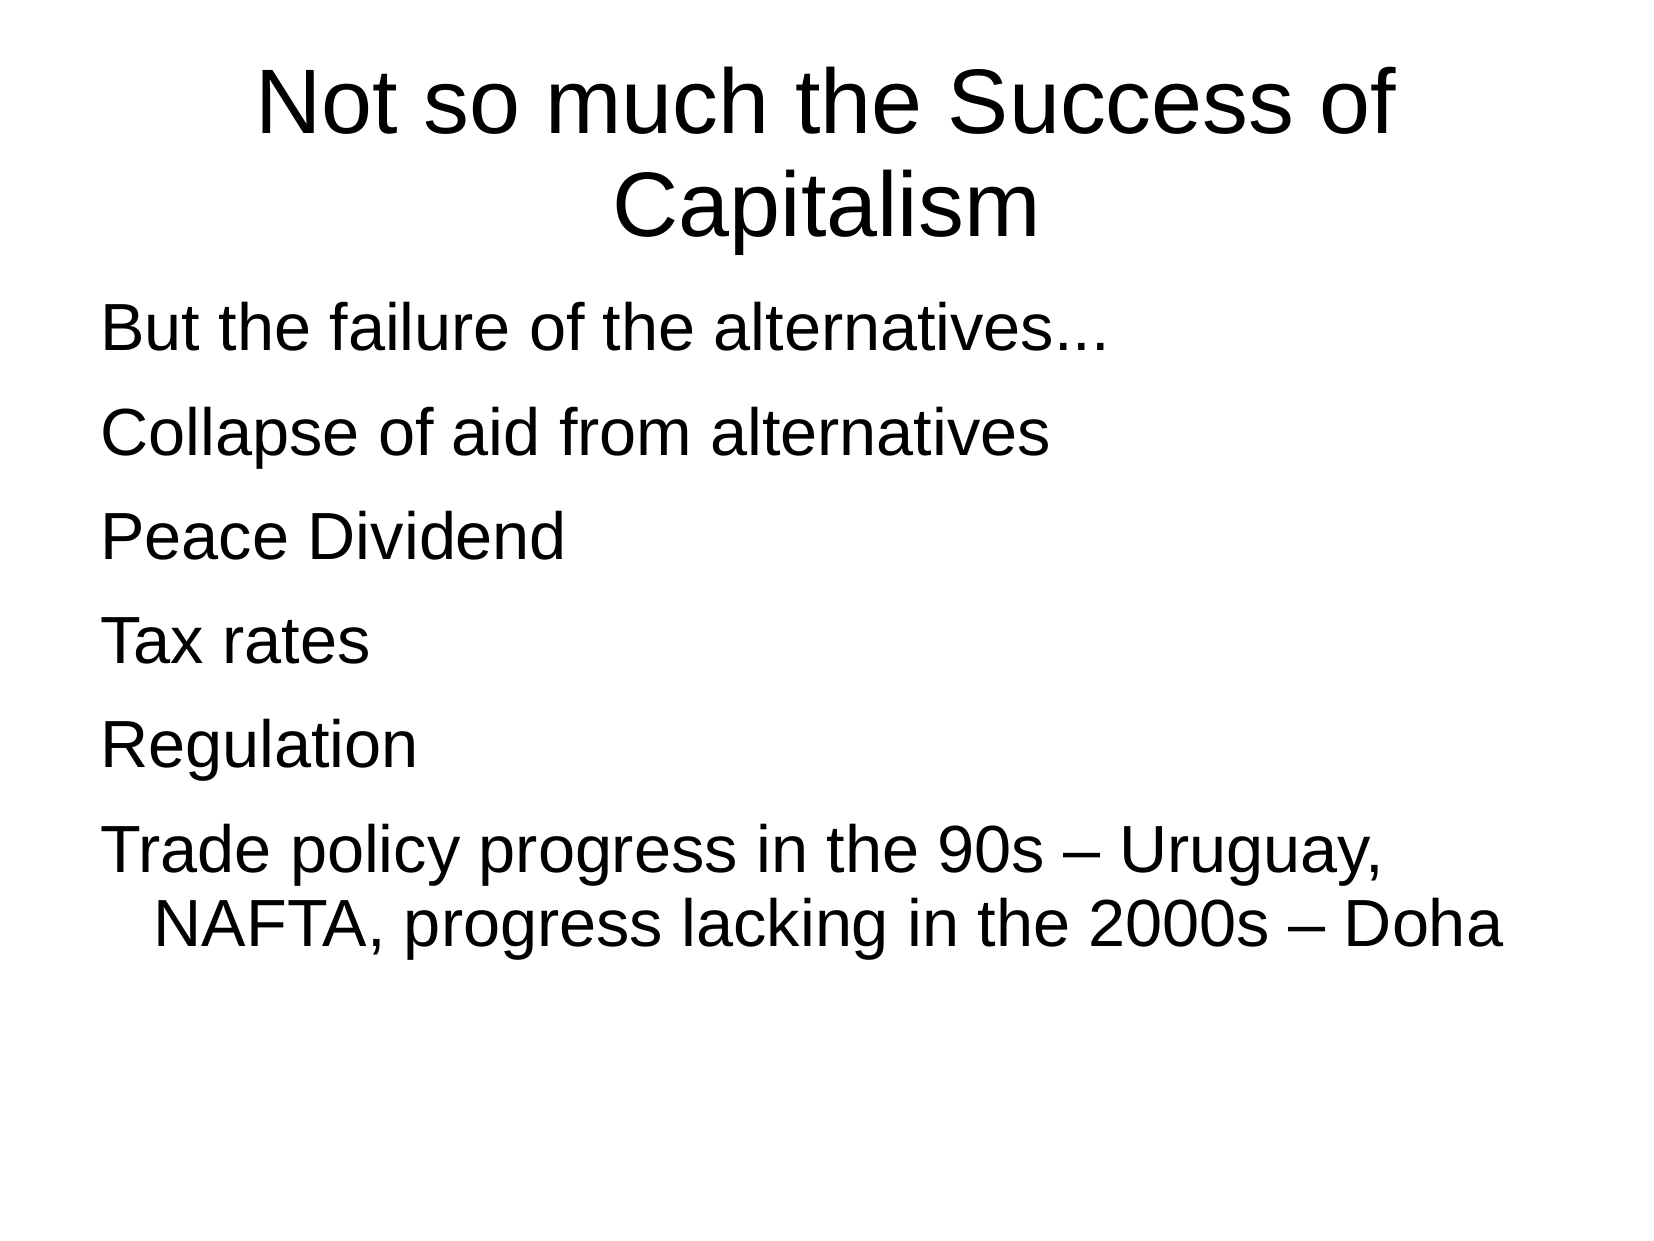

# Not so much the Success of Capitalism
But the failure of the alternatives...
Collapse of aid from alternatives
Peace Dividend
Tax rates
Regulation
Trade policy progress in the 90s – Uruguay, NAFTA, progress lacking in the 2000s – Doha